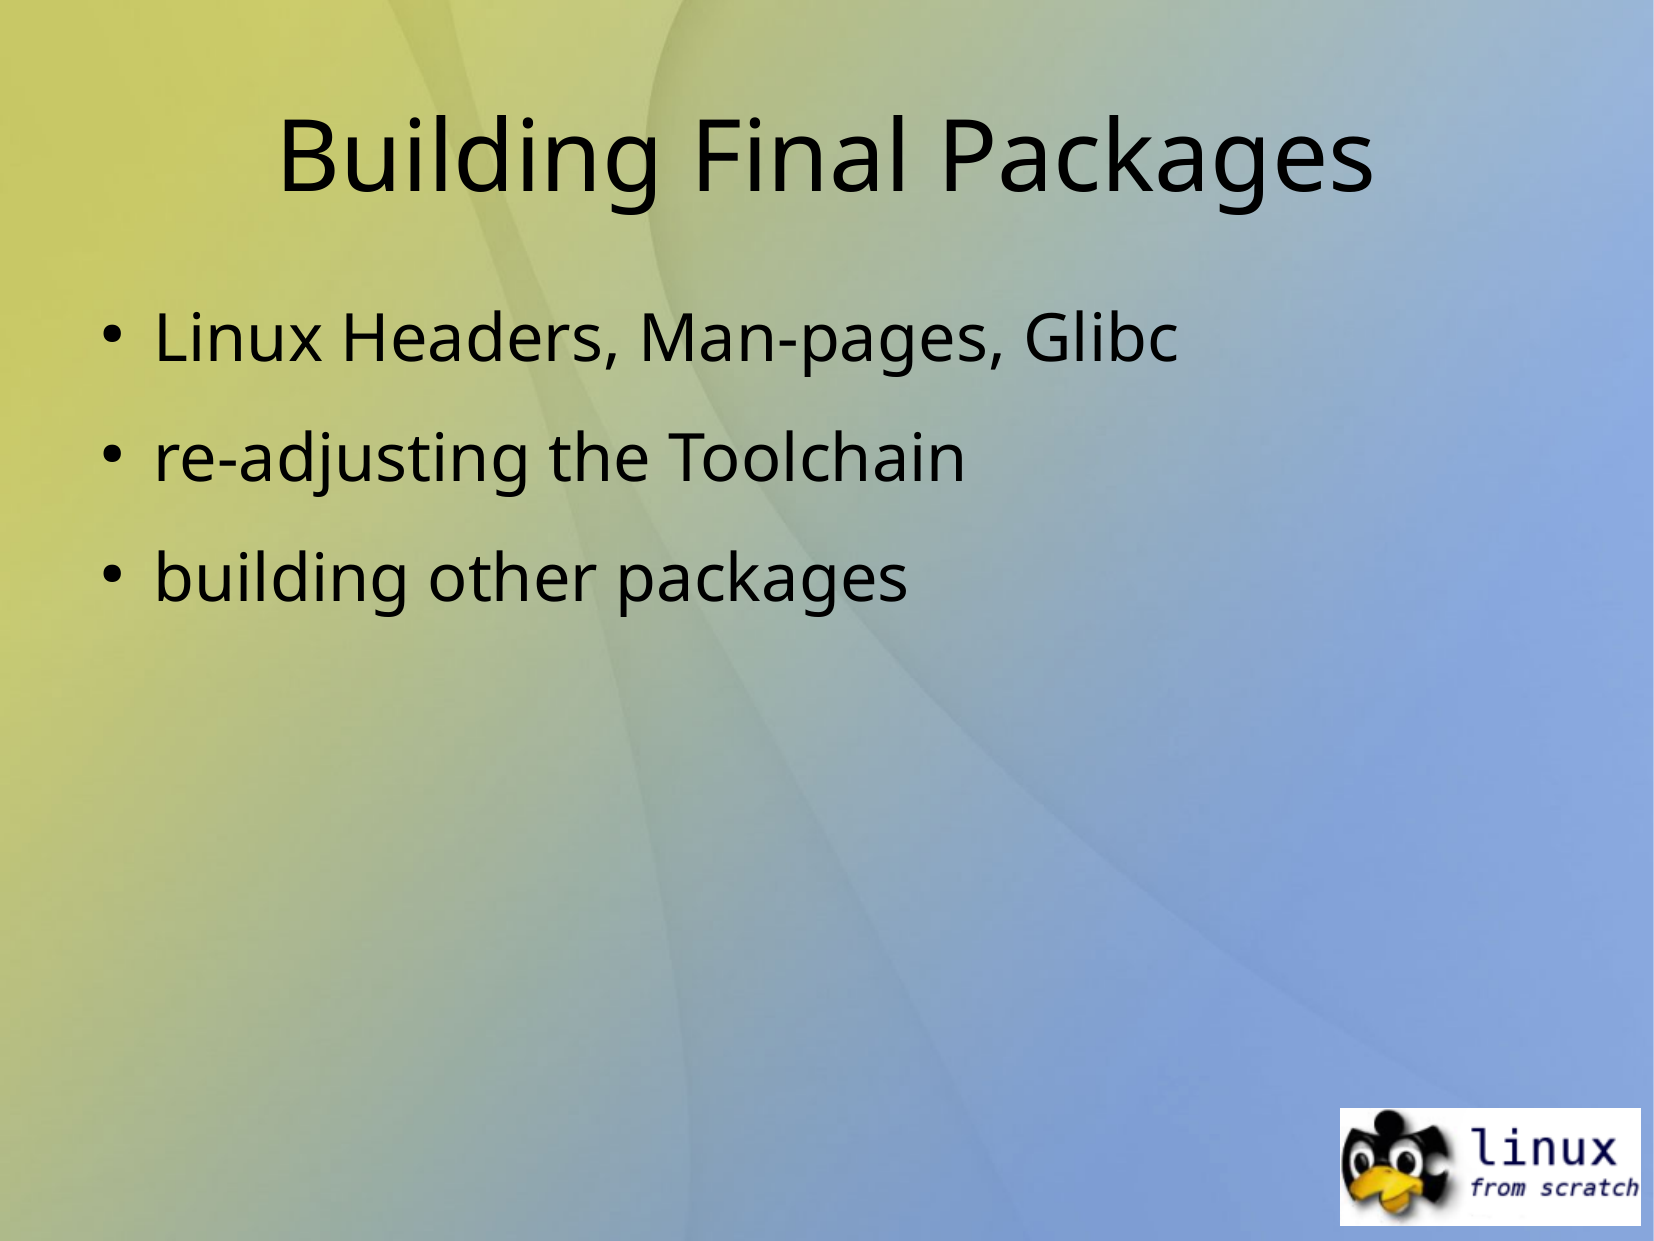

# Building Final Packages
Linux Headers, Man-pages, Glibc
re-adjusting the Toolchain
building other packages